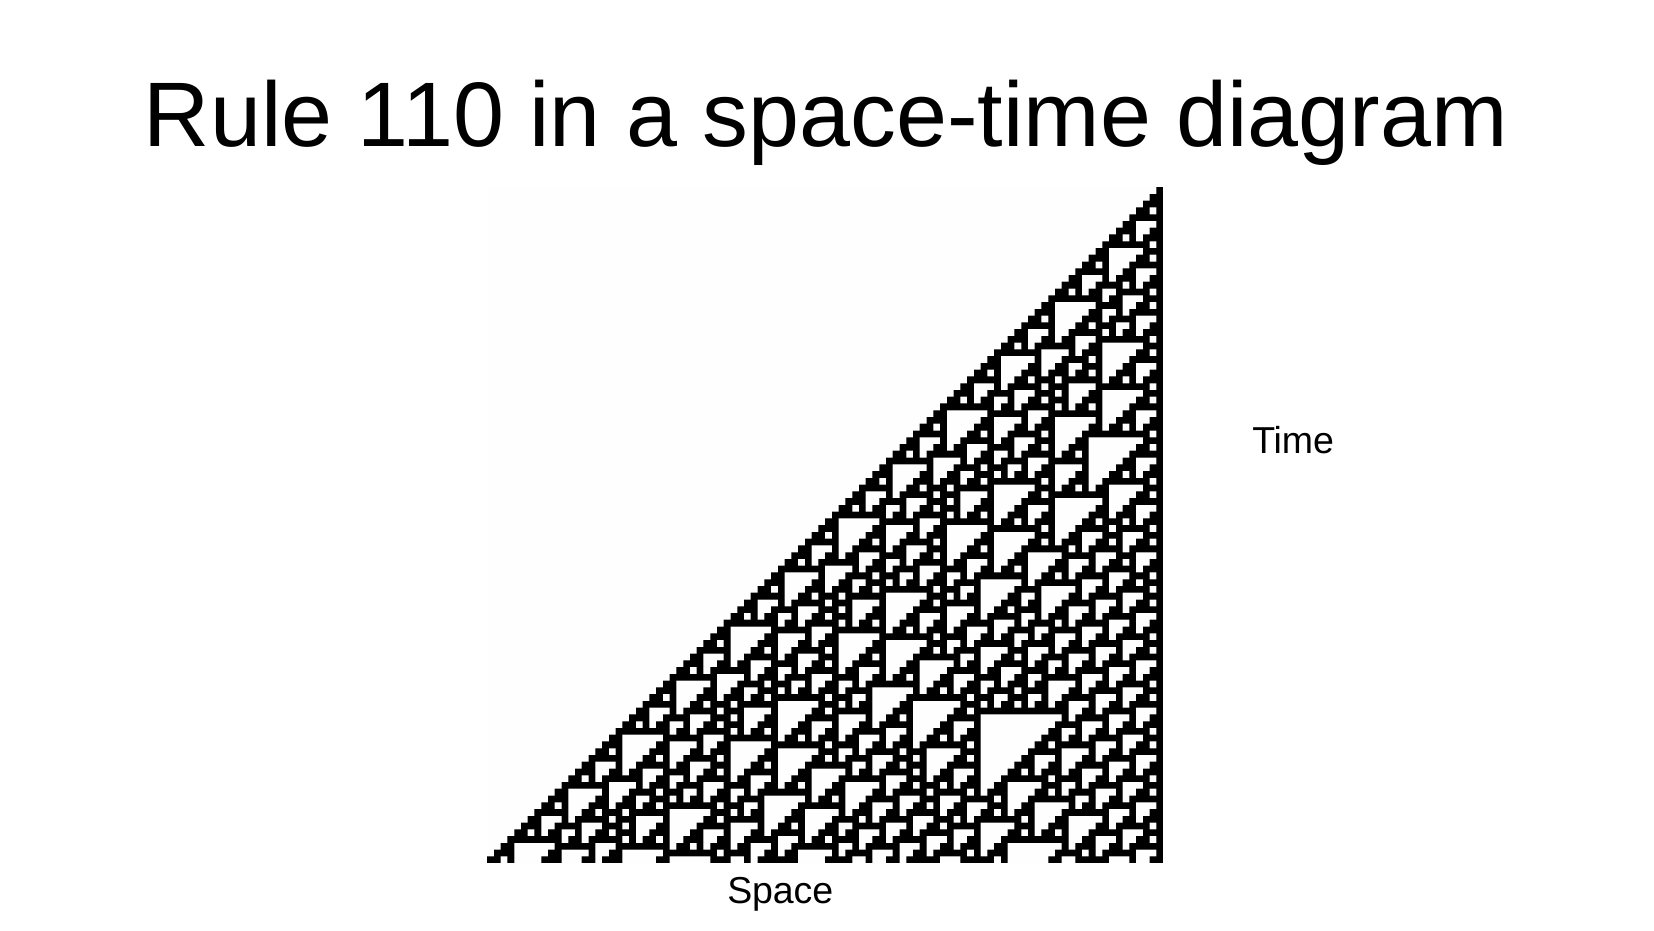

# Rule 110 in a space-time diagram
Time
Space